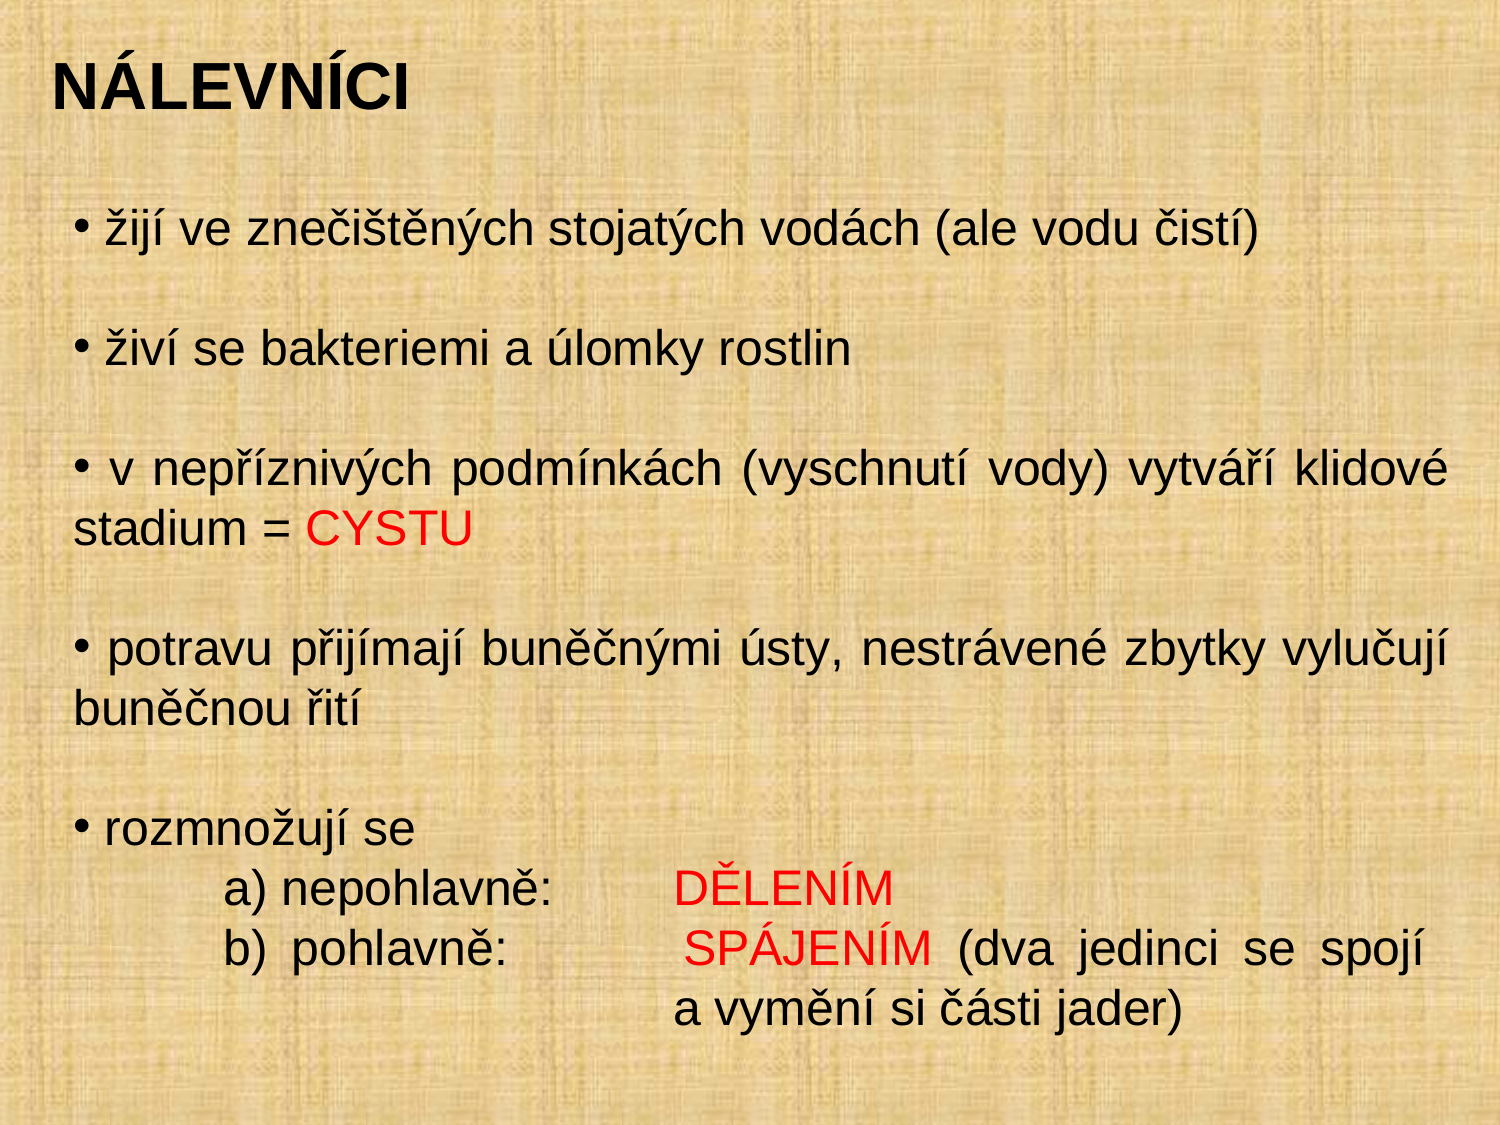

NÁLEVNÍCI
 žijí ve znečištěných stojatých vodách (ale vodu čistí)
 živí se bakteriemi a úlomky rostlin
 v nepříznivých podmínkách (vyschnutí vody) vytváří klidové stadium = CYSTU
 potravu přijímají buněčnými ústy, nestrávené zbytky vylučují buněčnou řití
 rozmnožují se
 	a) nepohlavně:	DĚLENÍM
	b) pohlavně:		SPÁJENÍM (dva jedinci se spojí
				a vymění si části jader)